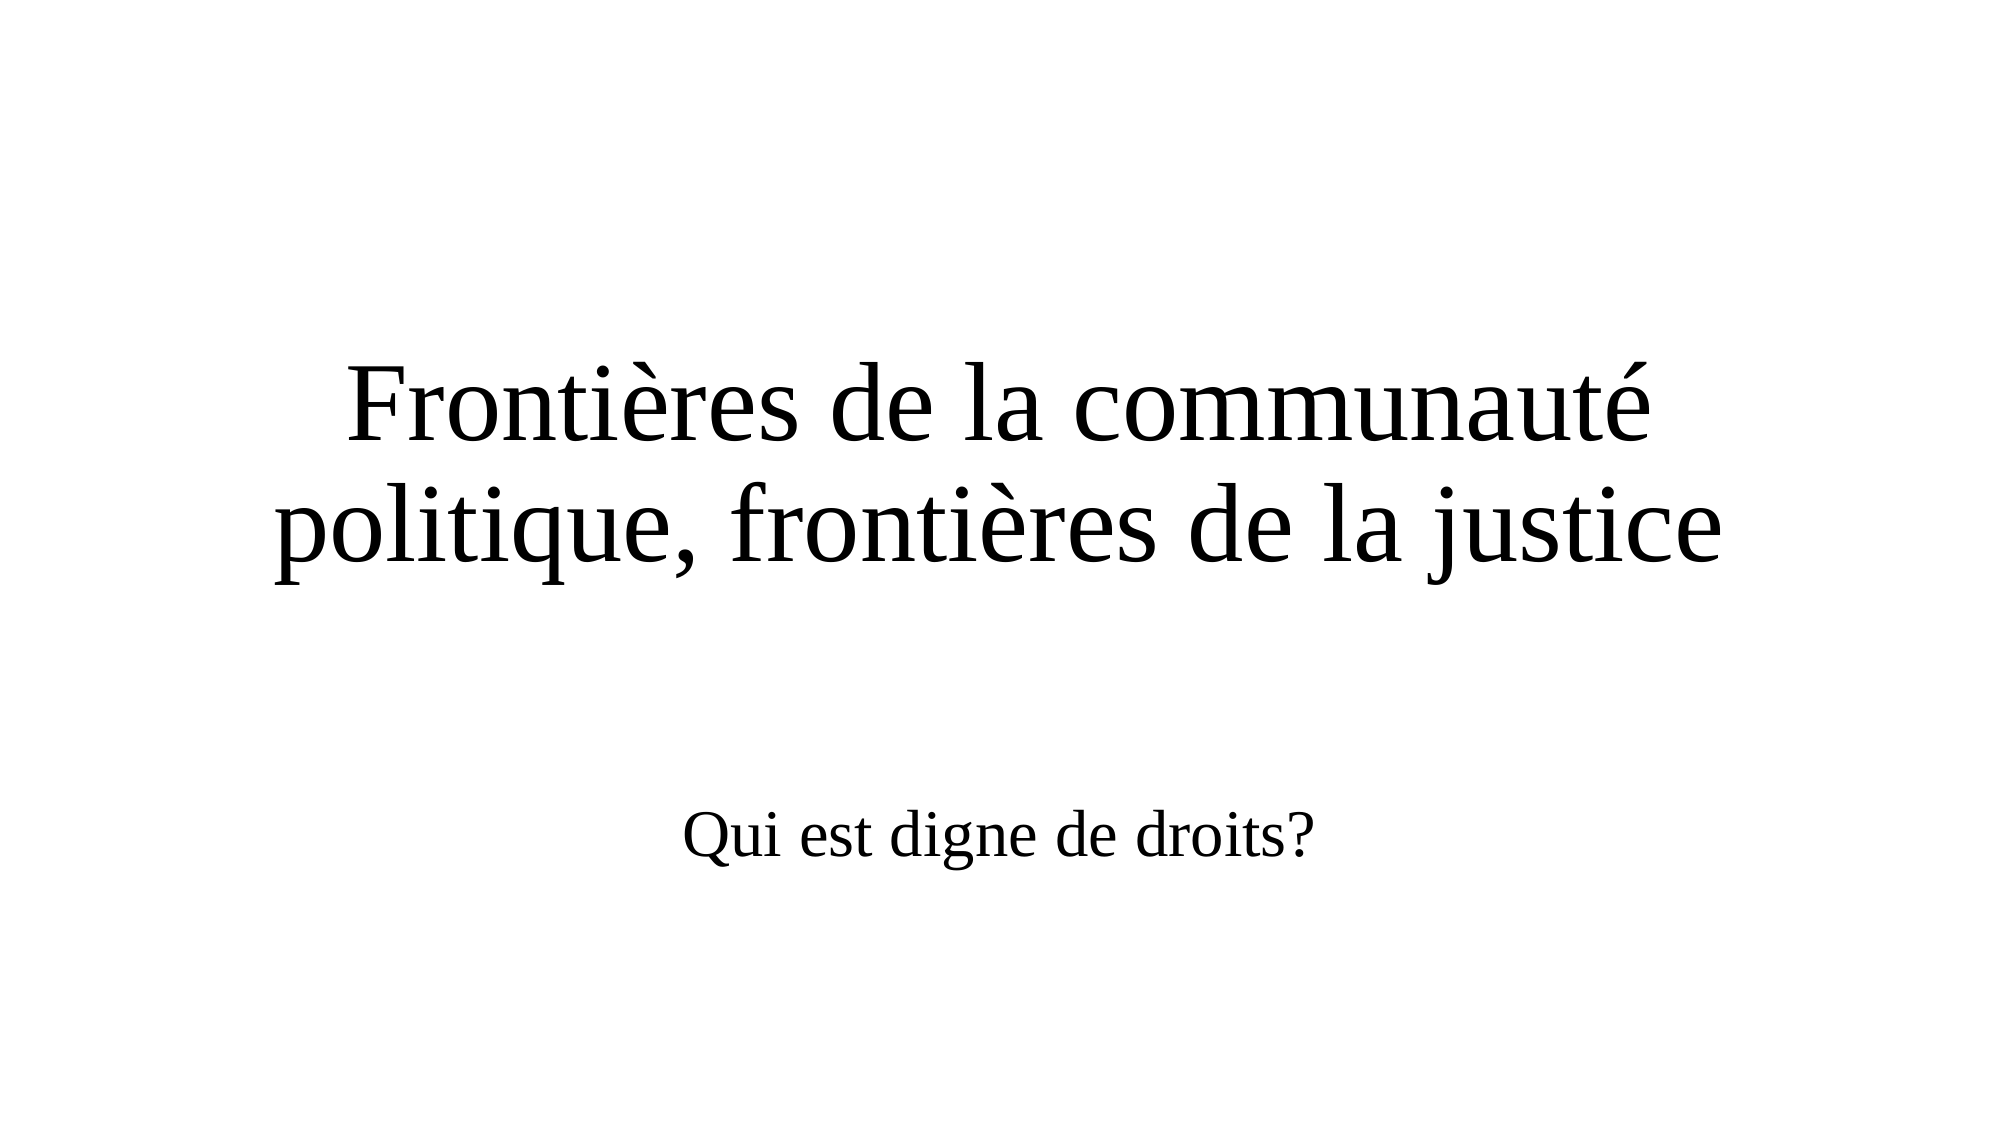

# Frontières de la communauté politique, frontières de la justice
Qui est digne de droits?